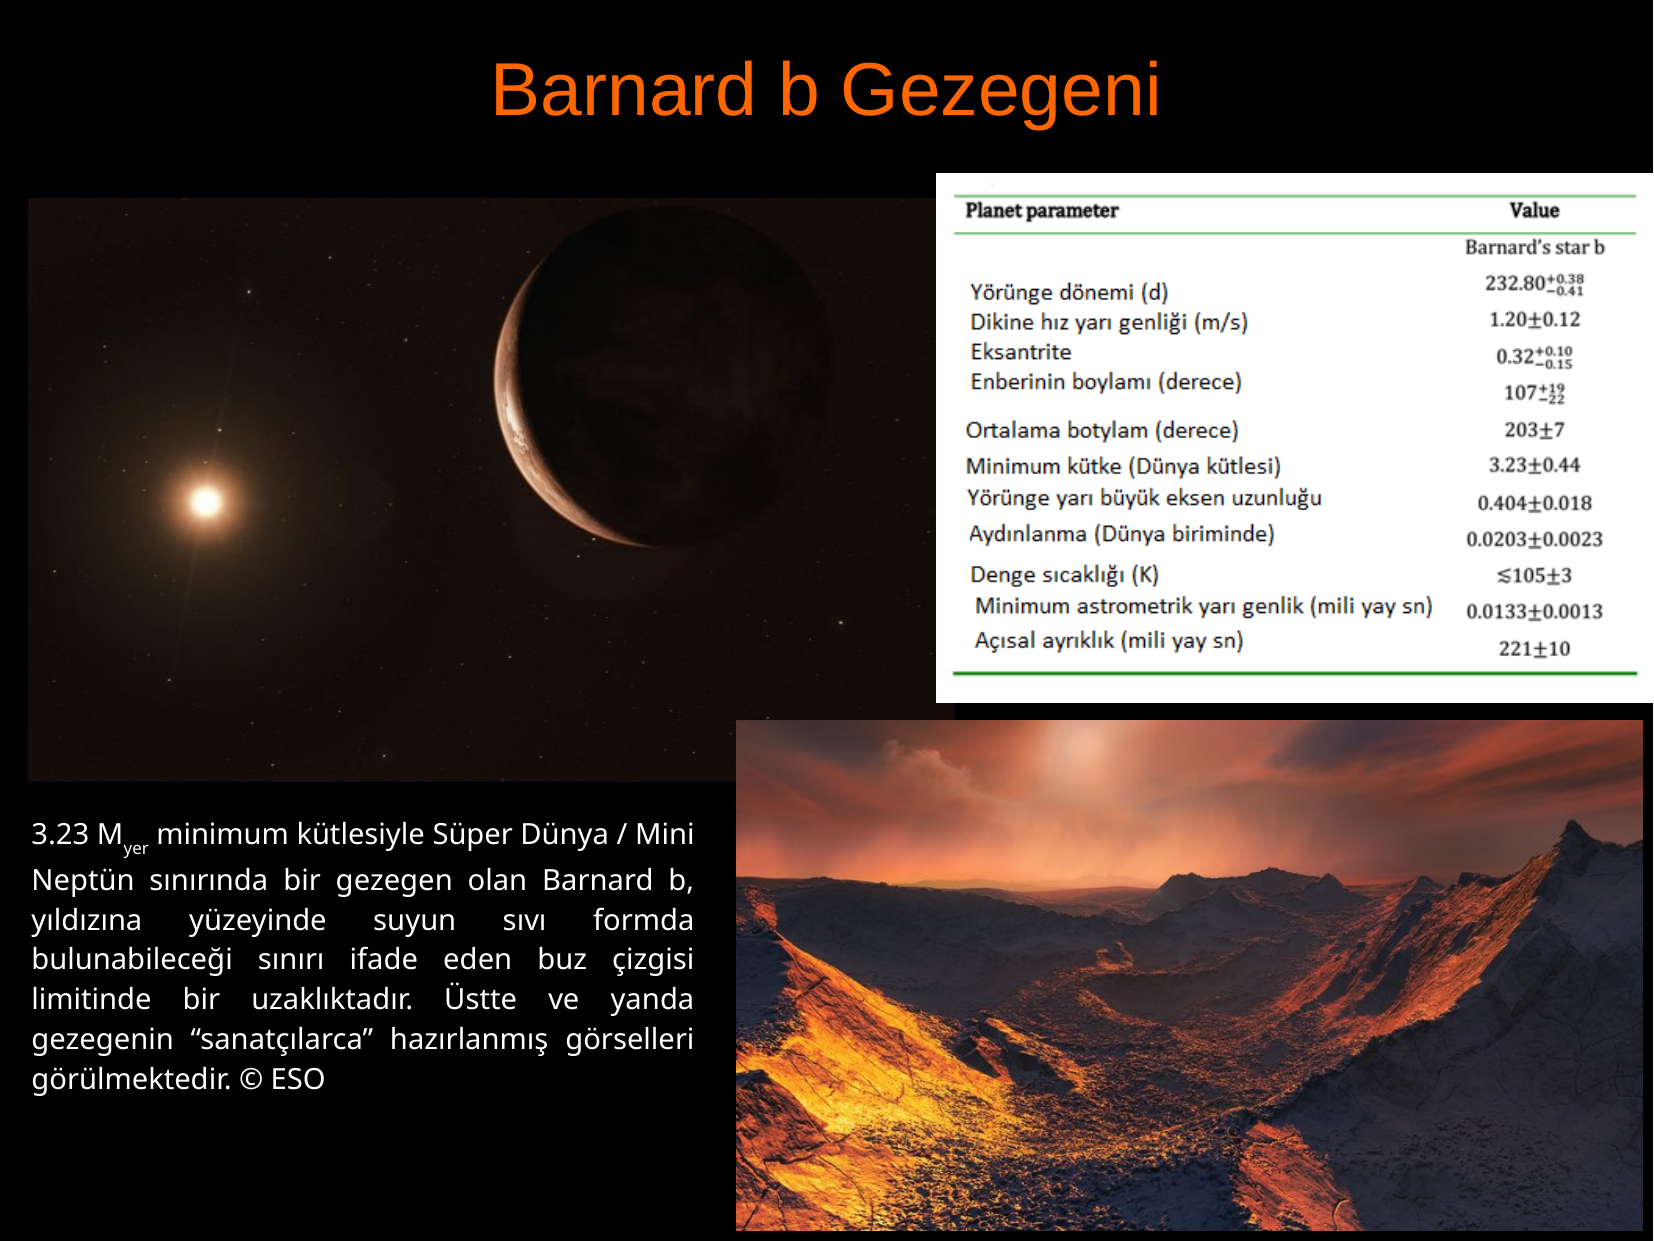

# Barnard b Gezegeni
3.23 Myer minimum kütlesiyle Süper Dünya / Mini Neptün sınırında bir gezegen olan Barnard b, yıldızına yüzeyinde suyun sıvı formda bulunabileceği sınırı ifade eden buz çizgisi limitinde bir uzaklıktadır. Üstte ve yanda gezegenin “sanatçılarca” hazırlanmış görselleri görülmektedir. © ESO